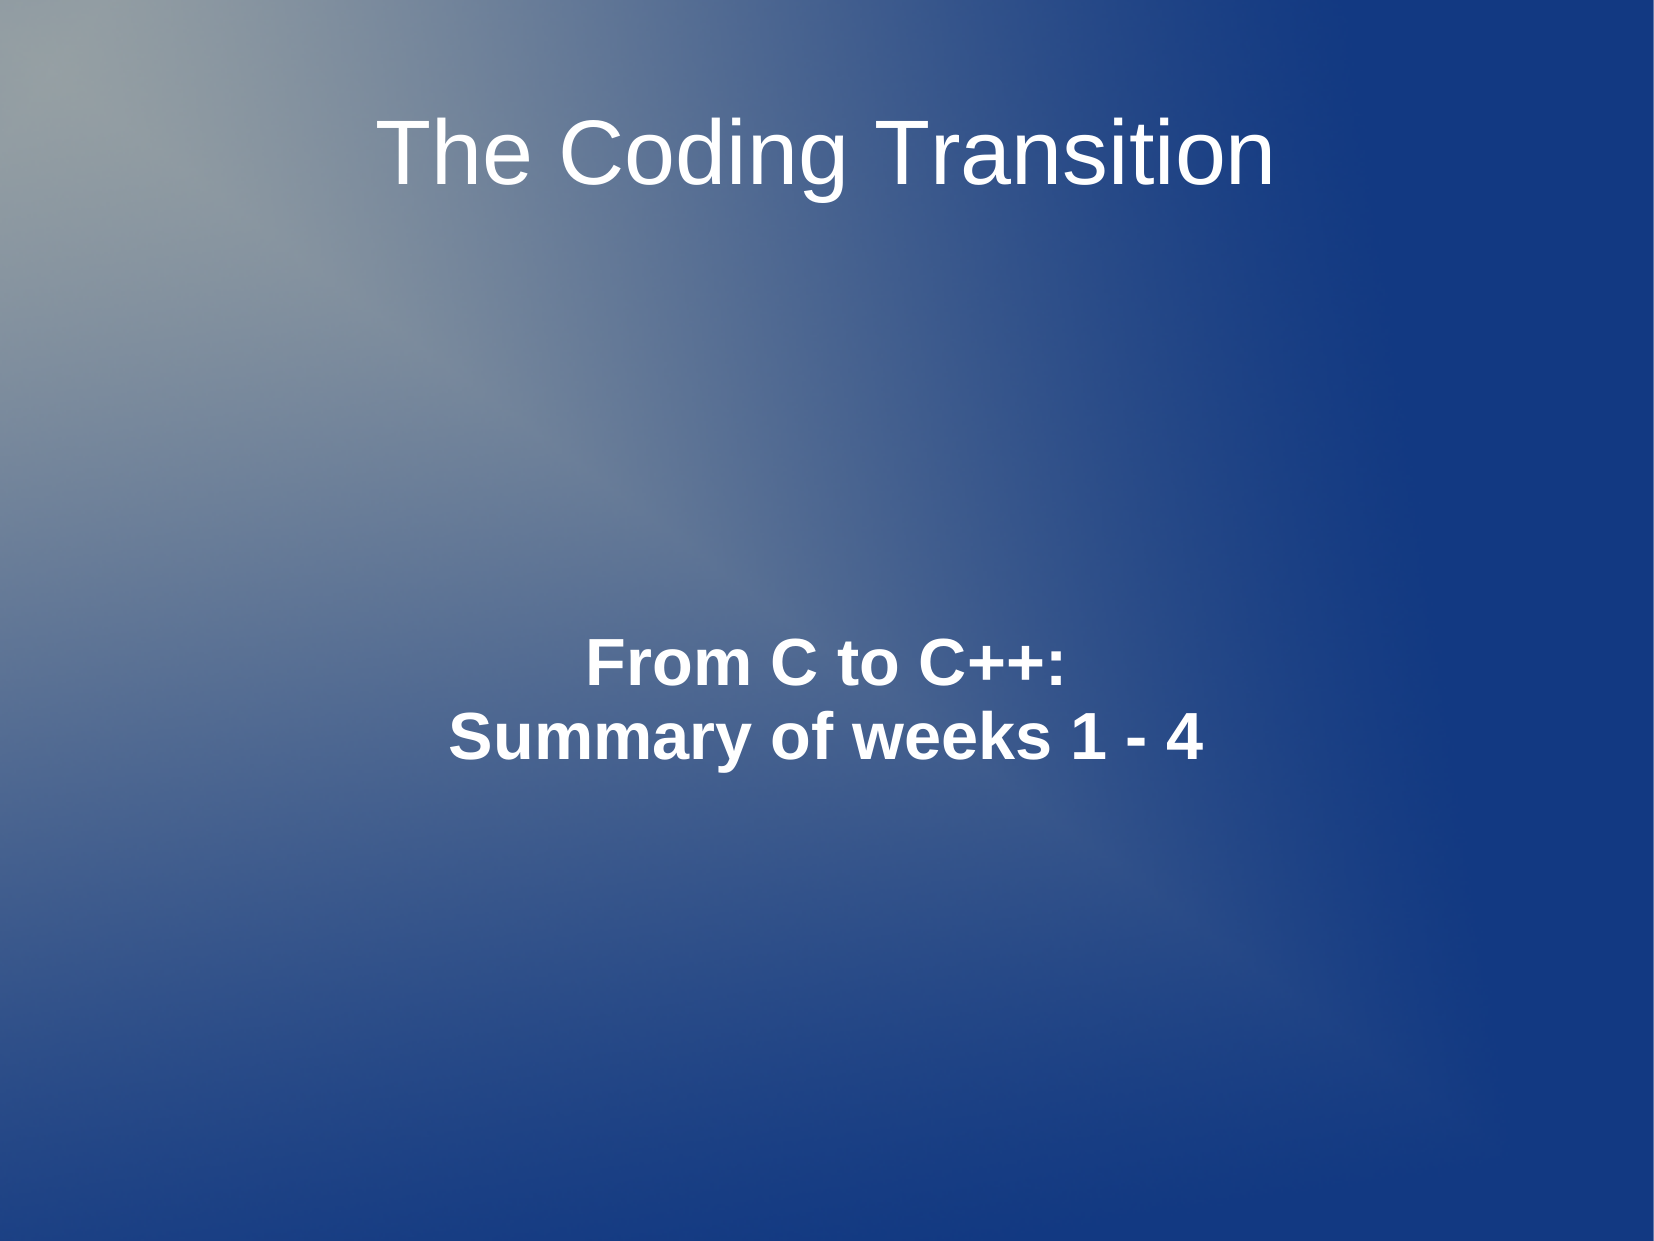

# The Coding Transition
From C to C++:
Summary of weeks 1 - 4